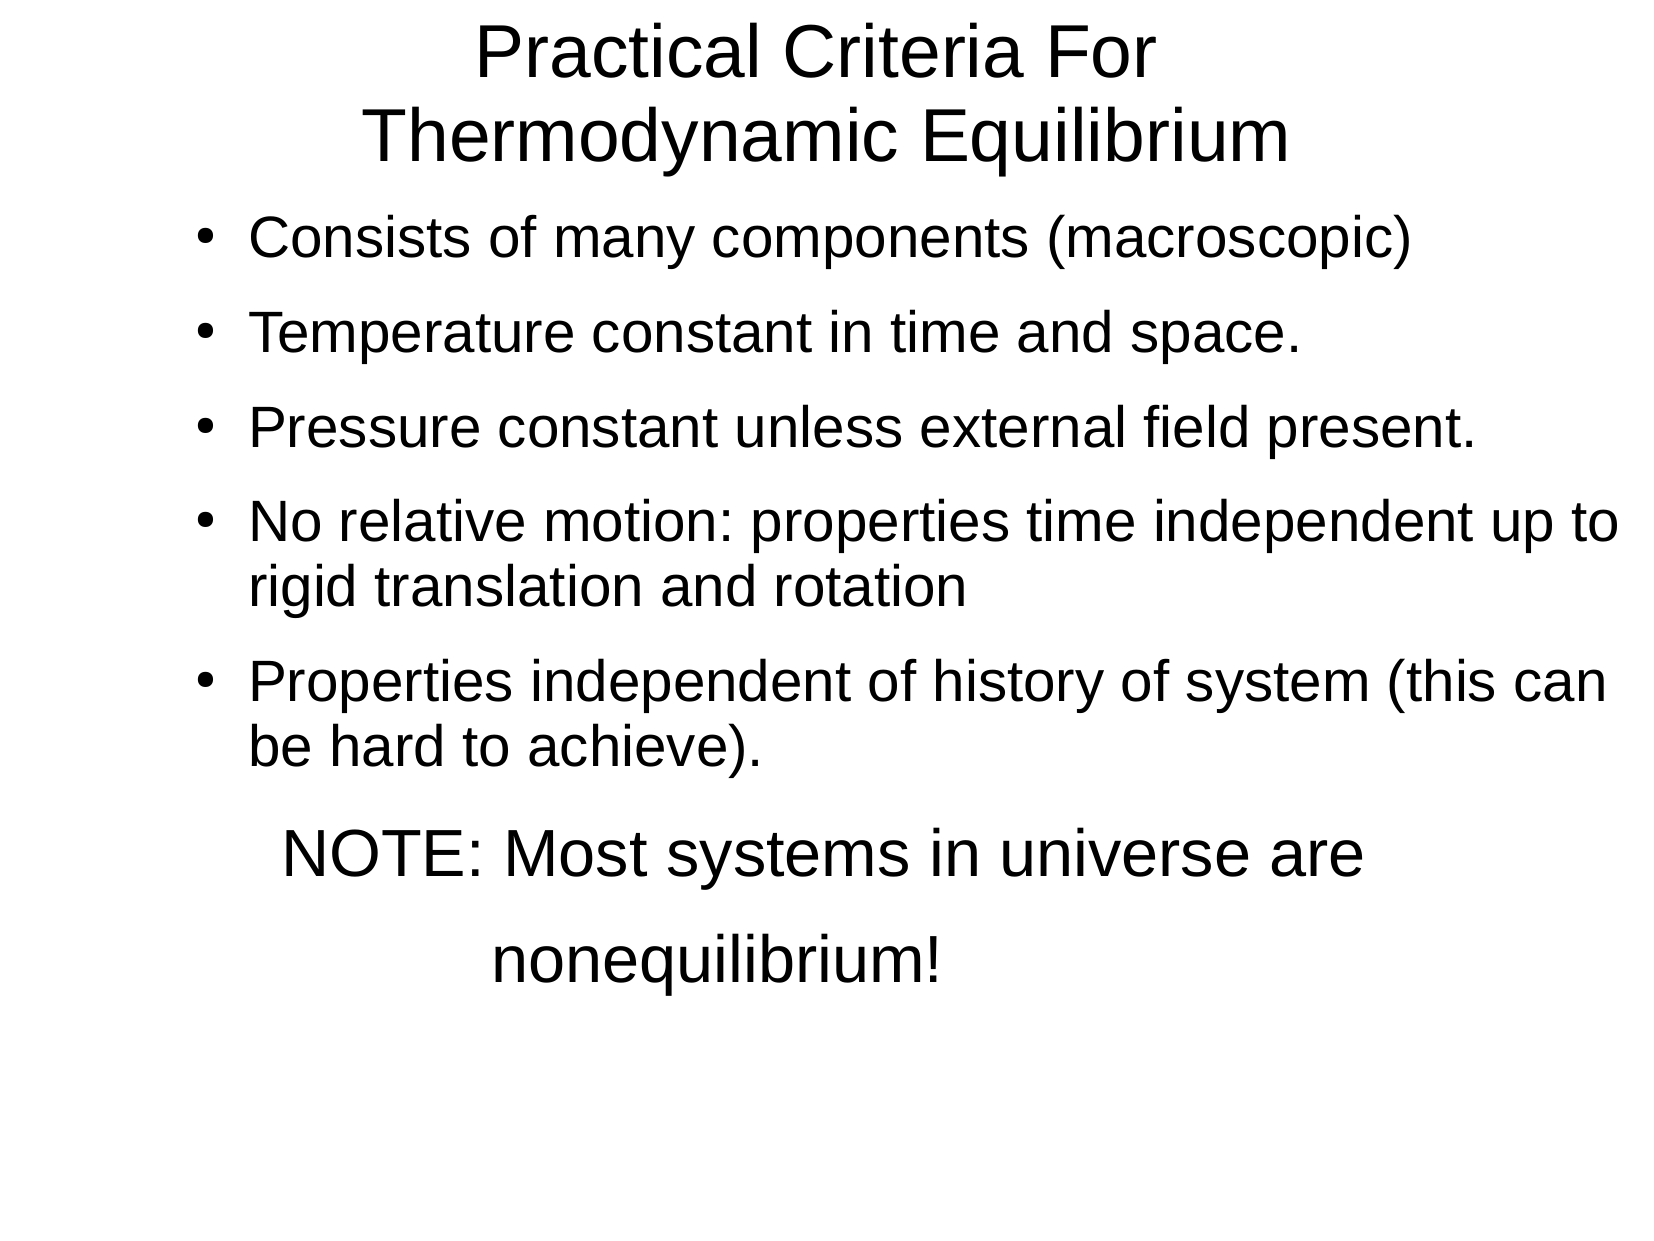

# Practical Criteria For Thermodynamic Equilibrium
Consists of many components (macroscopic)
Temperature constant in time and space.
Pressure constant unless external field present.
No relative motion: properties time independent up to rigid translation and rotation
Properties independent of history of system (this can be hard to achieve).
 NOTE: Most systems in universe are
 nonequilibrium!
Consists of many components
Temperature constant in time and space.
Pressure constant unless external field present.
Properties time independent up to rigid translation and rotation (no relative motion)
Properties independent of history of system, this can be hard to achieve.
 NOTE: Most systems in universe are
 nonequilibrium!